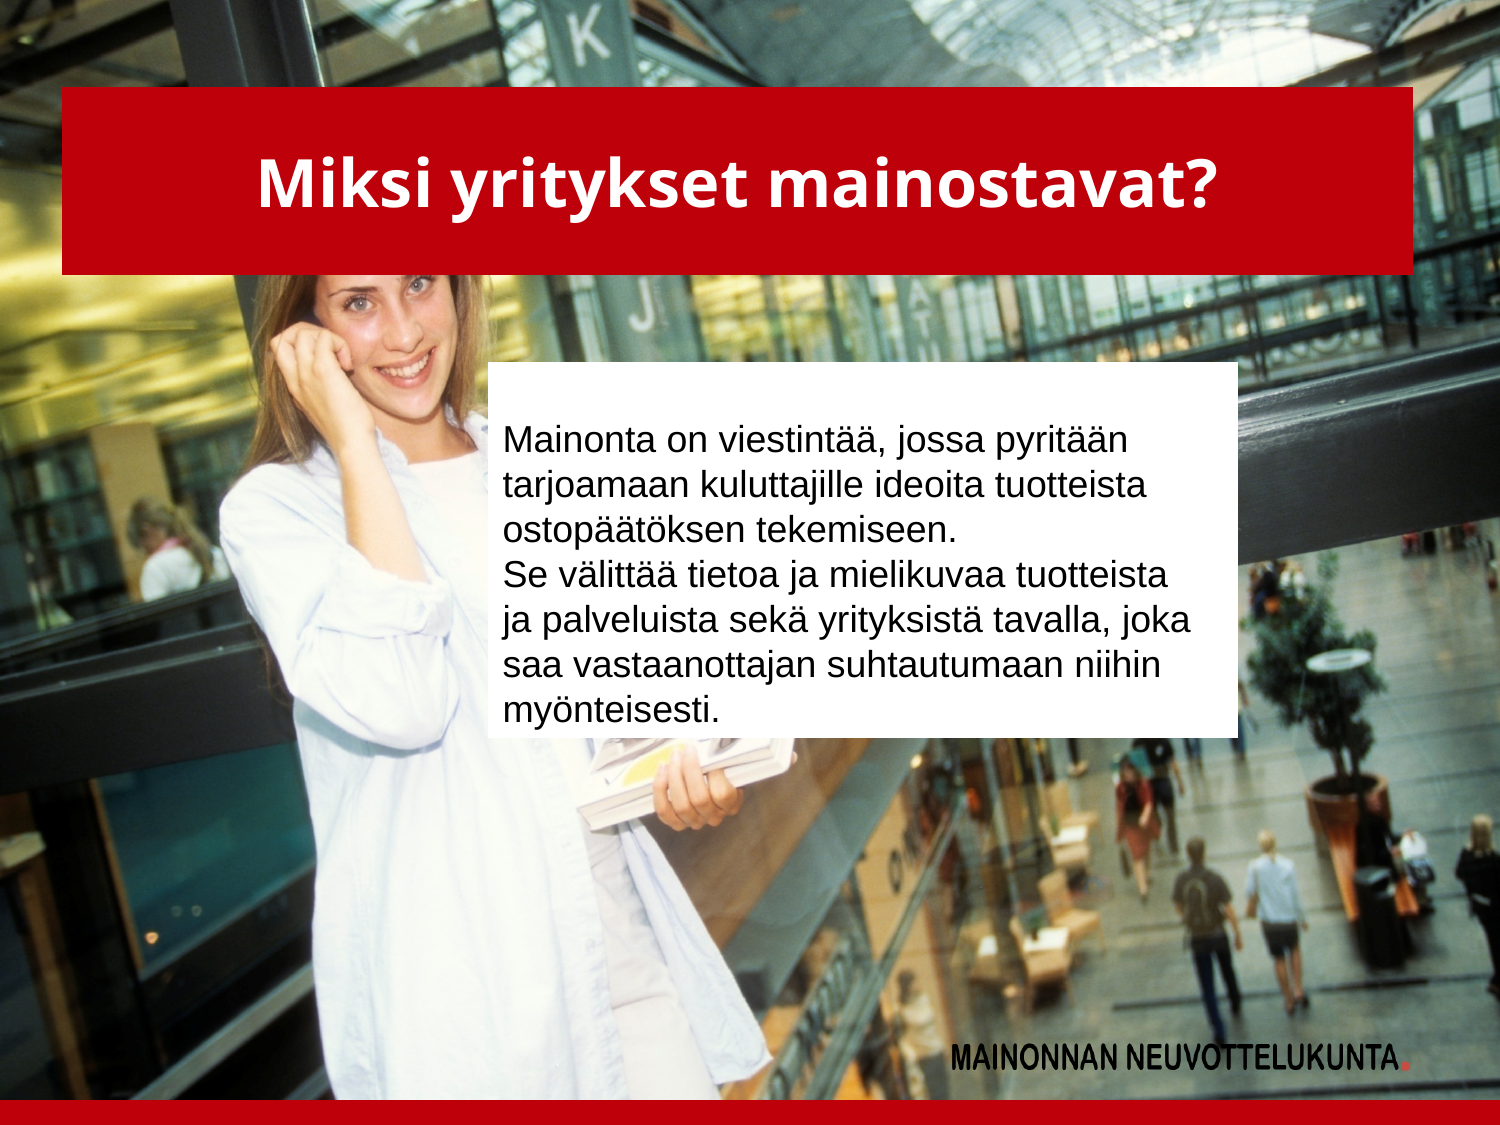

Miksi yritykset mainostavat?
Mainonta on viestintää, jossa pyritään tarjoamaan kuluttajille ideoita tuotteista ostopäätöksen tekemiseen.
Se välittää tietoa ja mielikuvaa tuotteista
ja palveluista sekä yrityksistä tavalla, joka
saa vastaanottajan suhtautumaan niihin
myönteisesti.